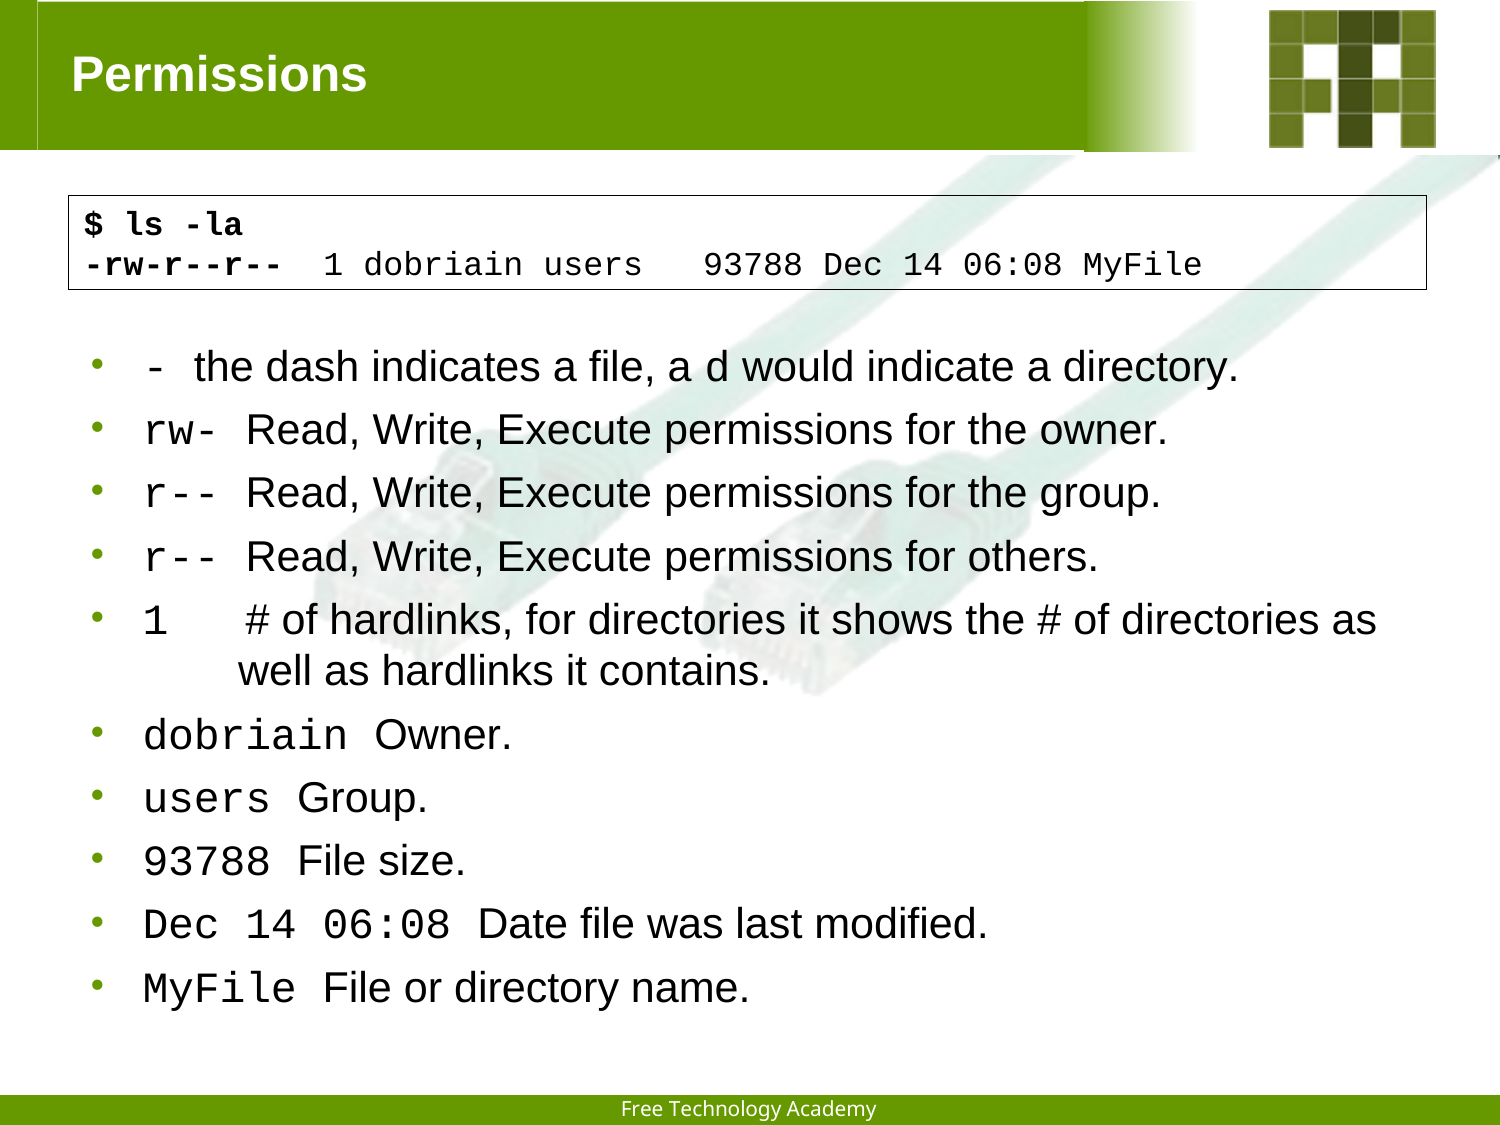

# Permissions
$ ls -la
-rw-r--r-- 1 dobriain users 93788 Dec 14 06:08 MyFile
- the dash indicates a file, a d would indicate a directory.
rw- Read, Write, Execute permissions for the owner.
r-- Read, Write, Execute permissions for the group.
r-- Read, Write, Execute permissions for others.
1 # of hardlinks, for directories it shows the # of directories as
 well as hardlinks it contains.
dobriain Owner.
users Group.
93788 File size.
Dec 14 06:08 Date file was last modified.
MyFile File or directory name.